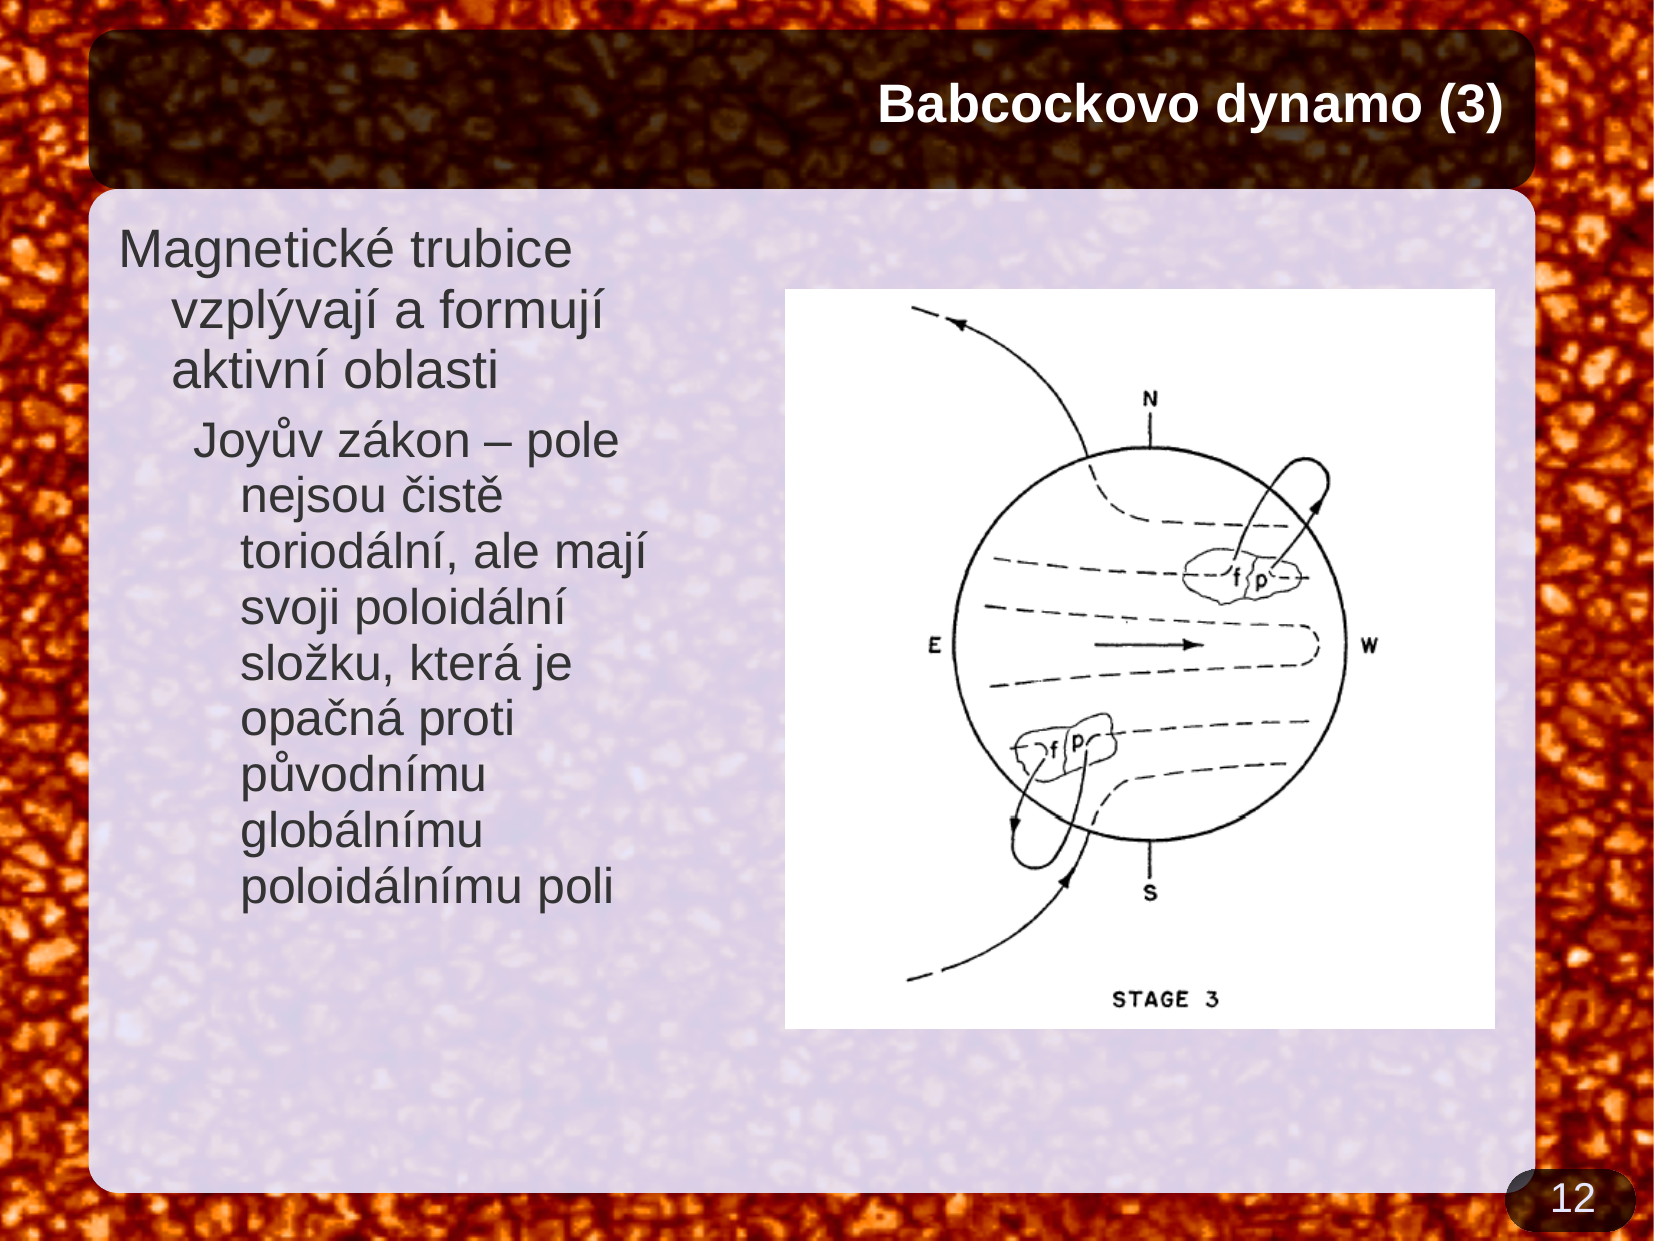

# Babcockovo dynamo (3)
Magnetické trubice vzplývají a formují aktivní oblasti
Joyův zákon – pole nejsou čistě toriodální, ale mají svoji poloidální složku, která je opačná proti původnímu globálnímu poloidálnímu poli